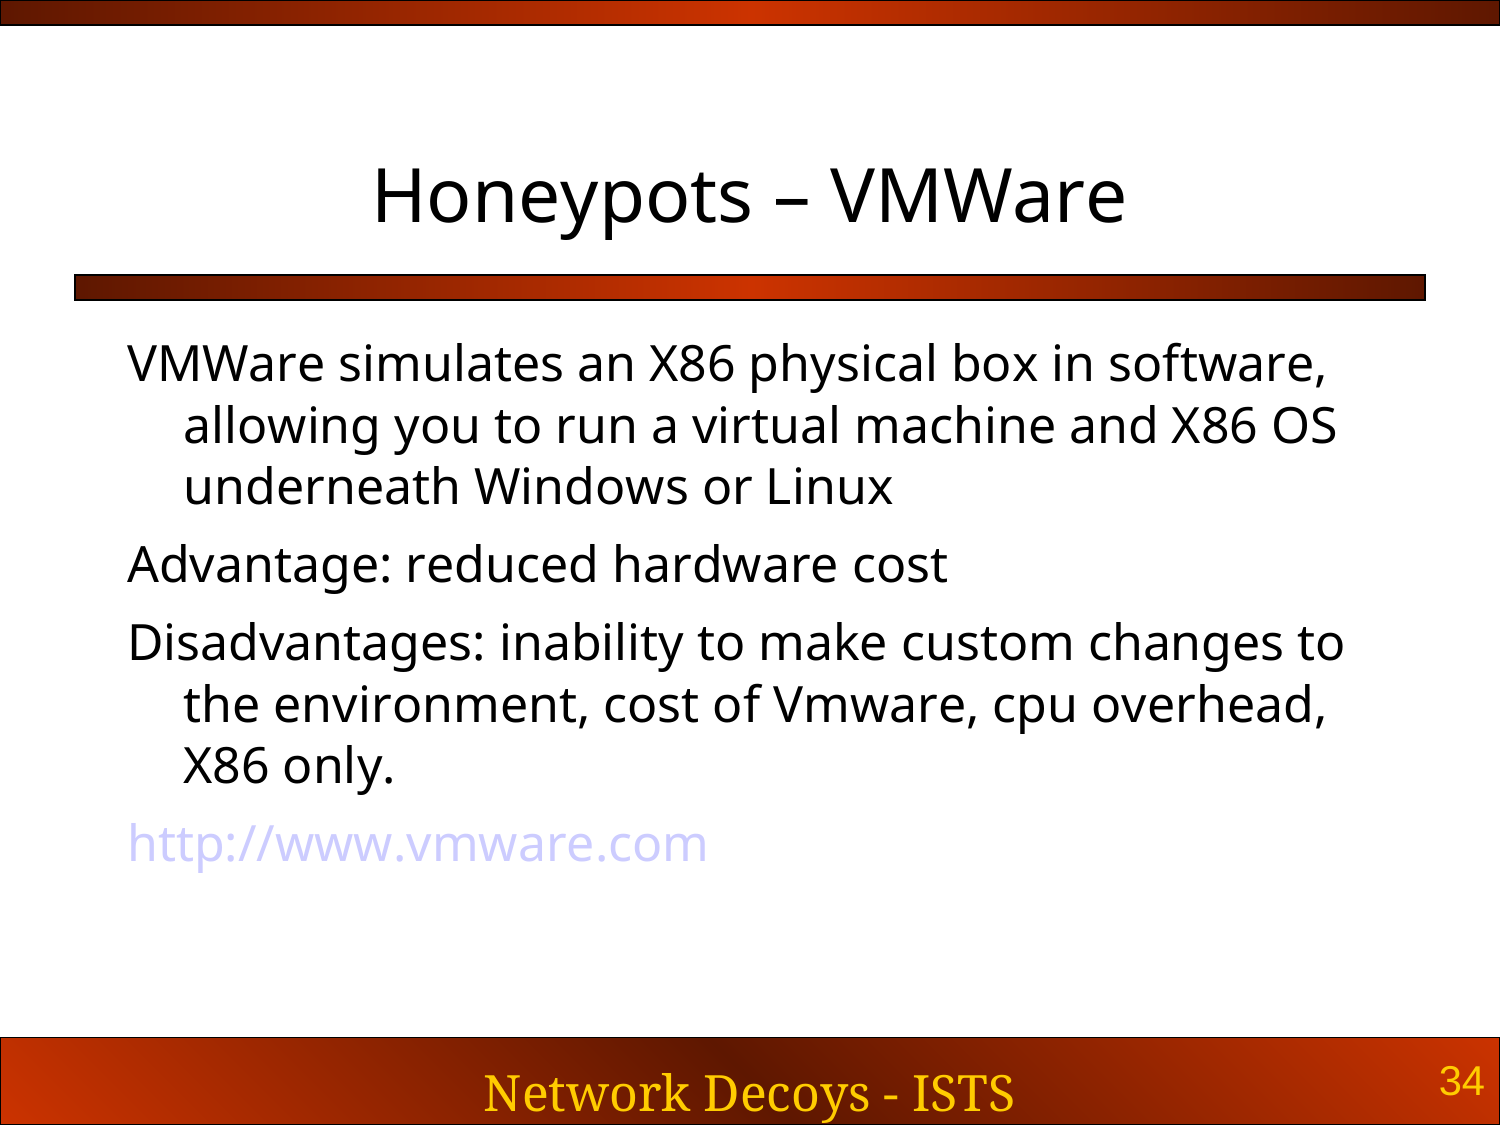

# Honeypots – VMWare
VMWare simulates an X86 physical box in software, allowing you to run a virtual machine and X86 OS underneath Windows or Linux
Advantage: reduced hardware cost
Disadvantages: inability to make custom changes to the environment, cost of Vmware, cpu overhead, X86 only.
http://www.vmware.com